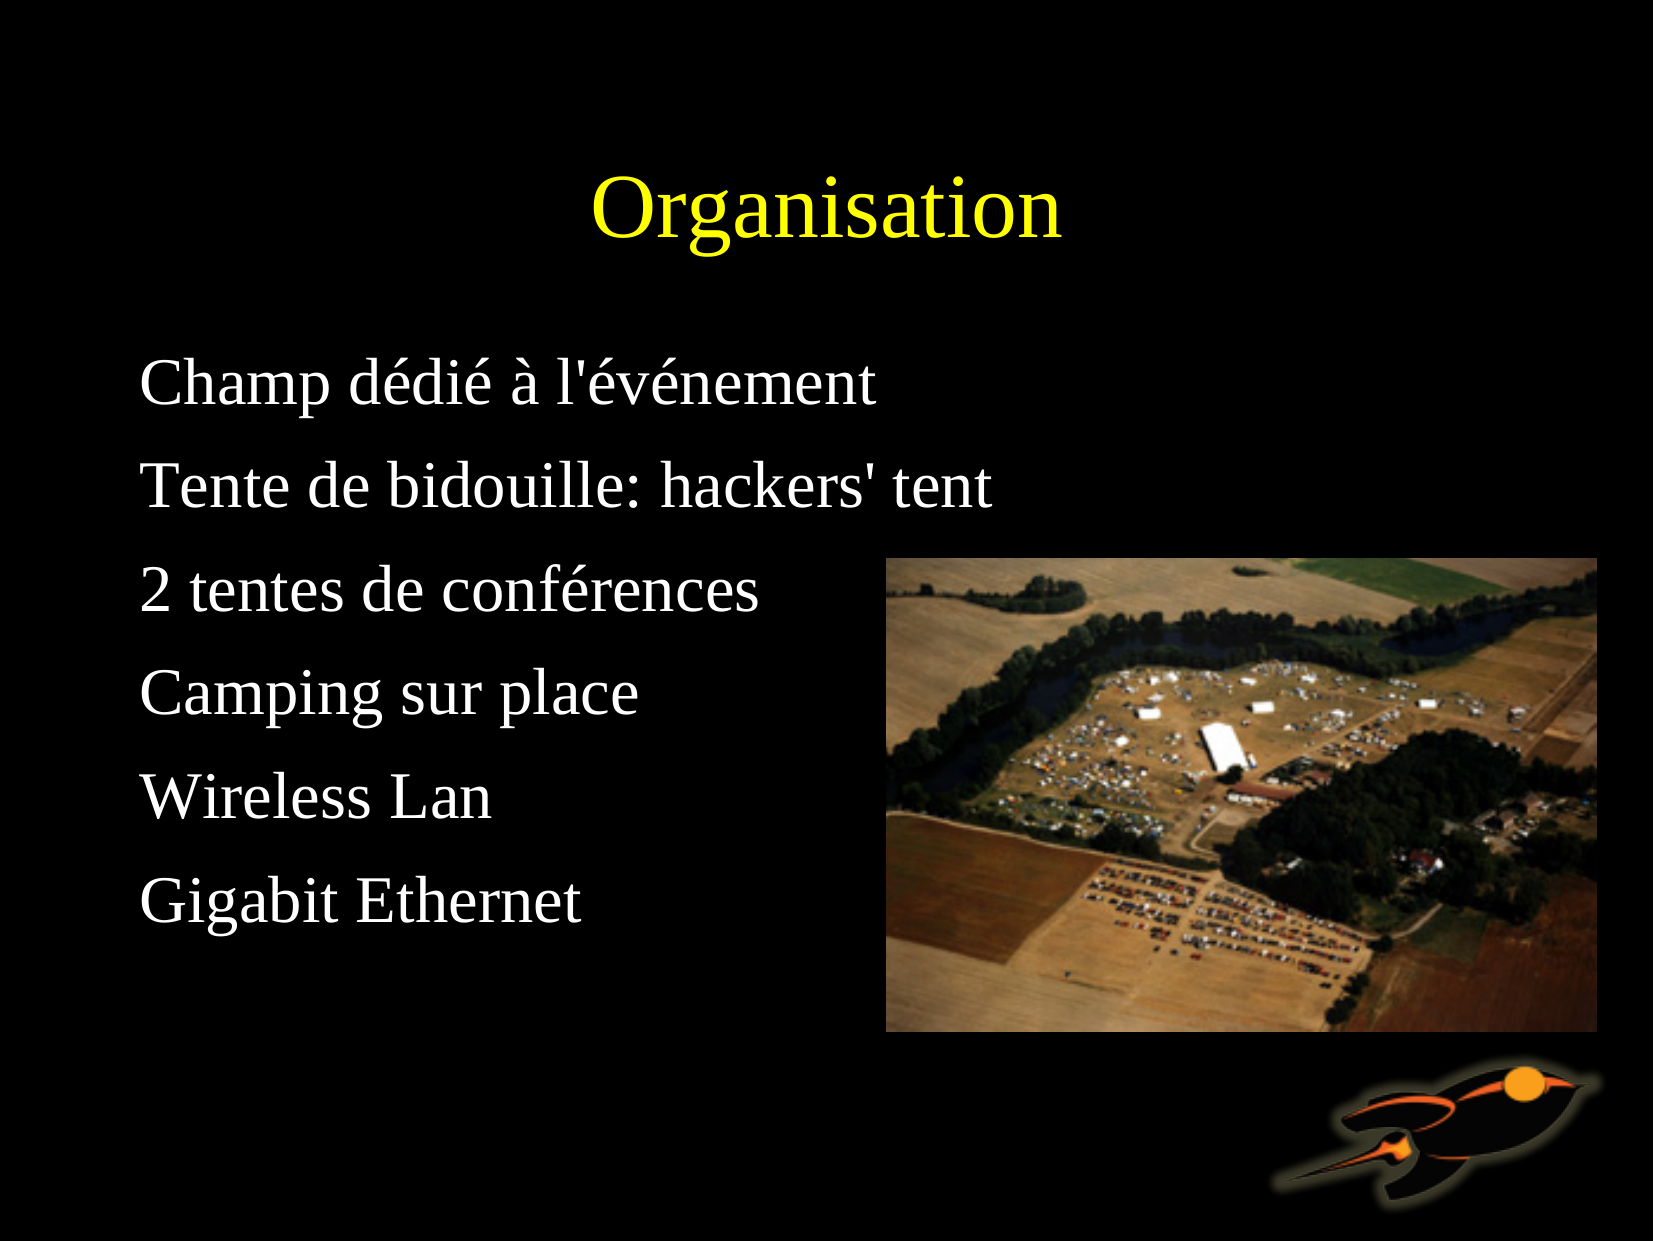

Organisation
# Champ dédié à l'événement
Tente de bidouille: hackers' tent
2 tentes de conférences
Camping sur place
Wireless Lan
Gigabit Ethernet